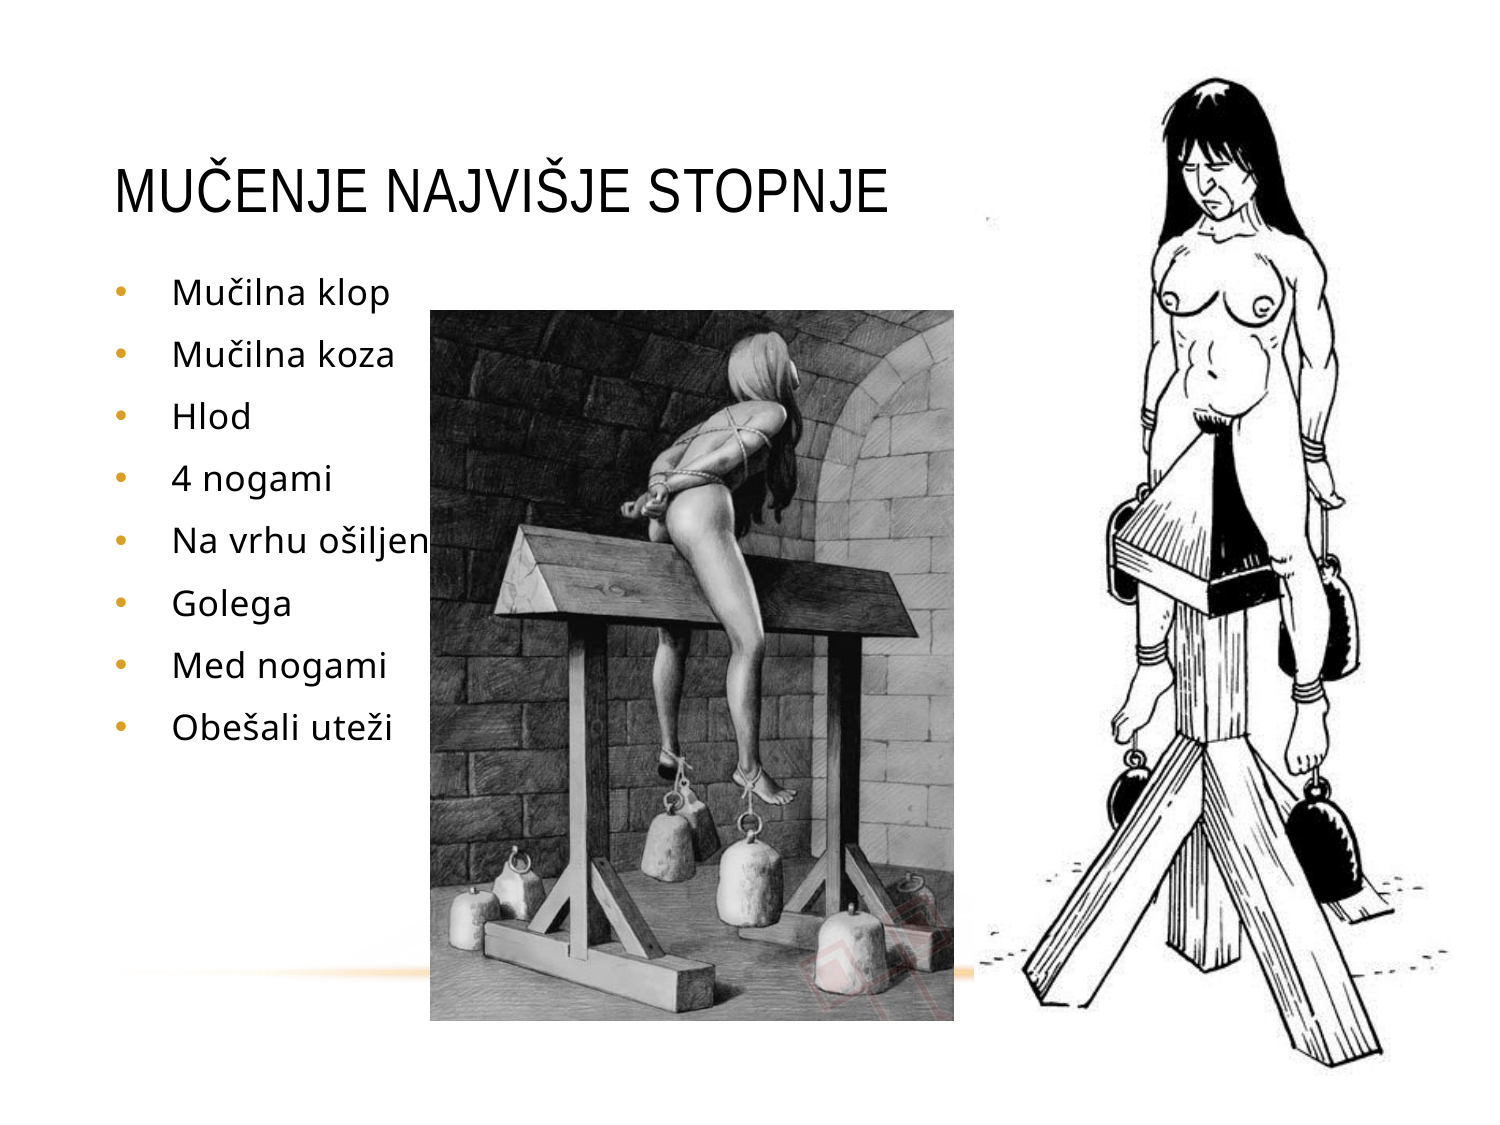

# Mučenje najvišje stopnje
Mučilna klop
Mučilna koza
Hlod
4 nogami
Na vrhu ošiljen
Golega
Med nogami
Obešali uteži